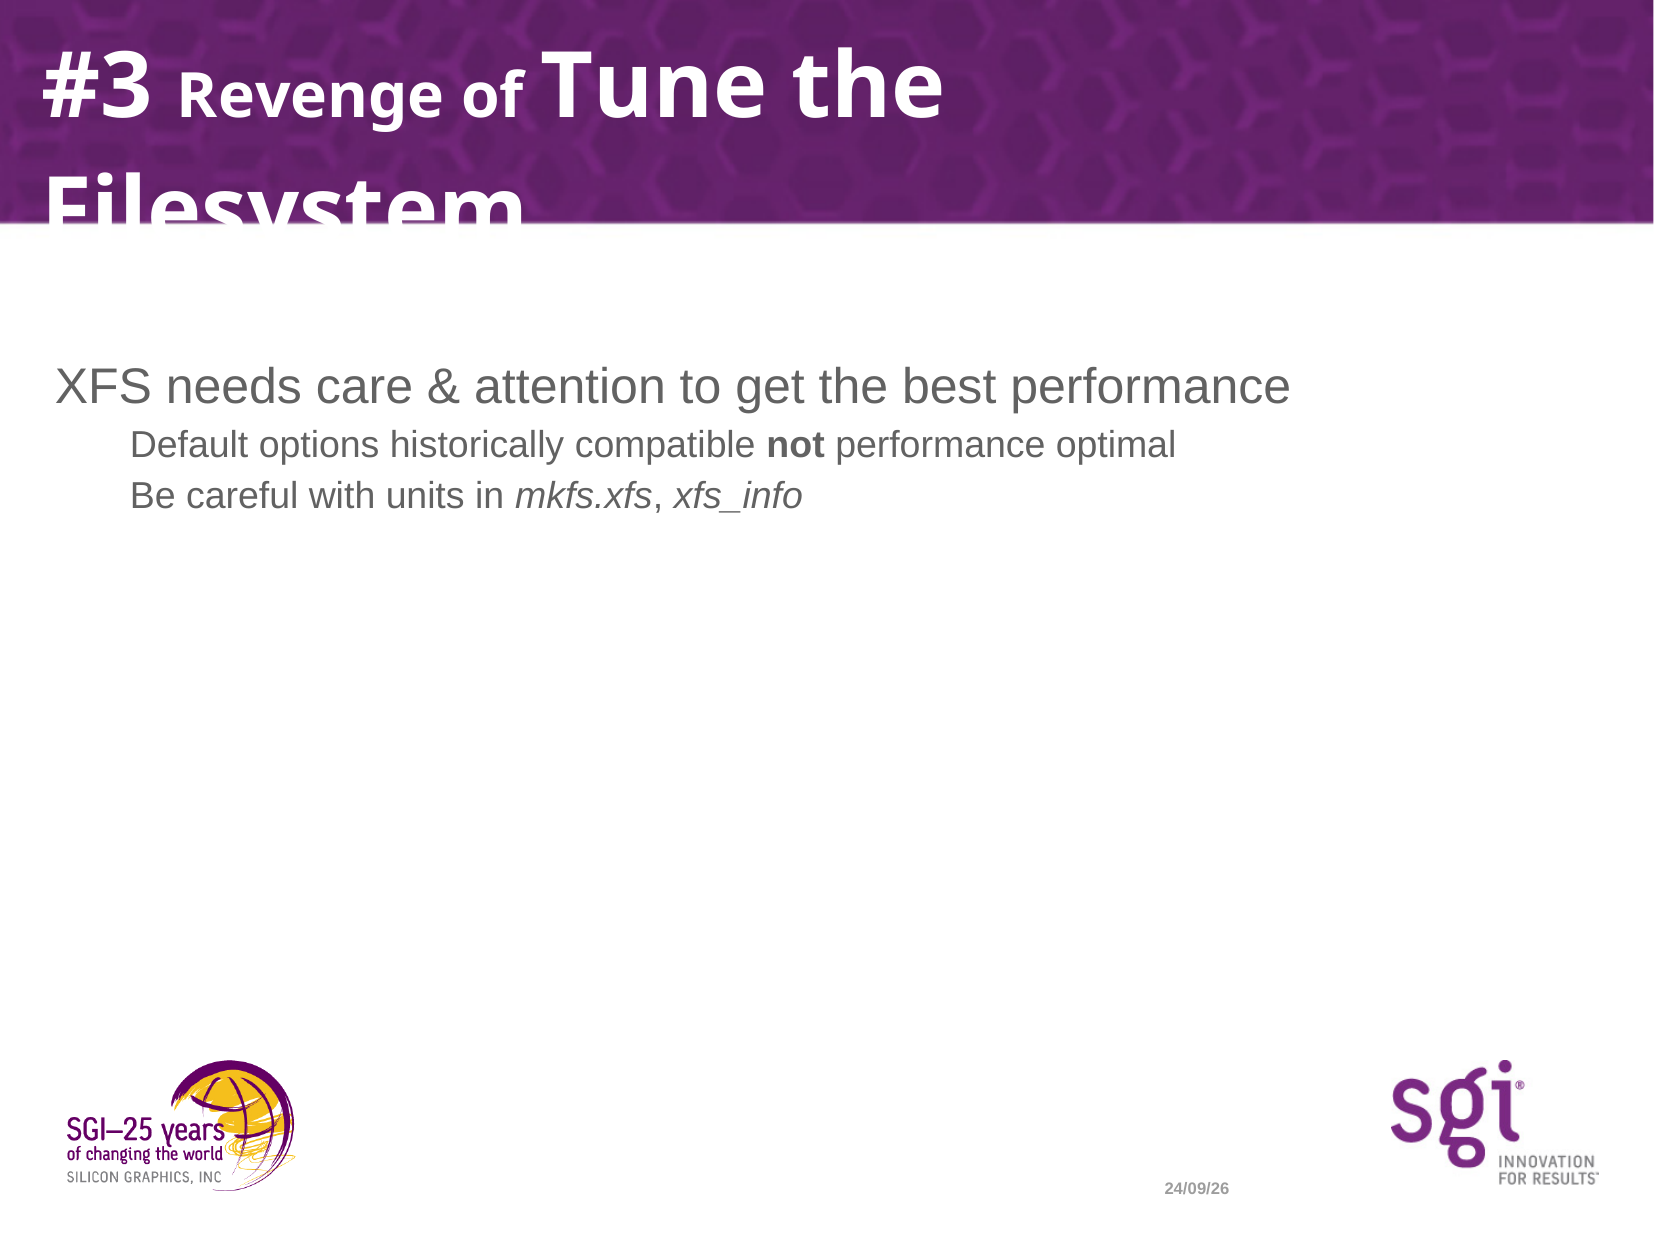

# #3 Revenge of Tune the Filesystem
XFS needs care & attention to get the best performance
Default options historically compatible not performance optimal
Be careful with units in mkfs.xfs, xfs_info